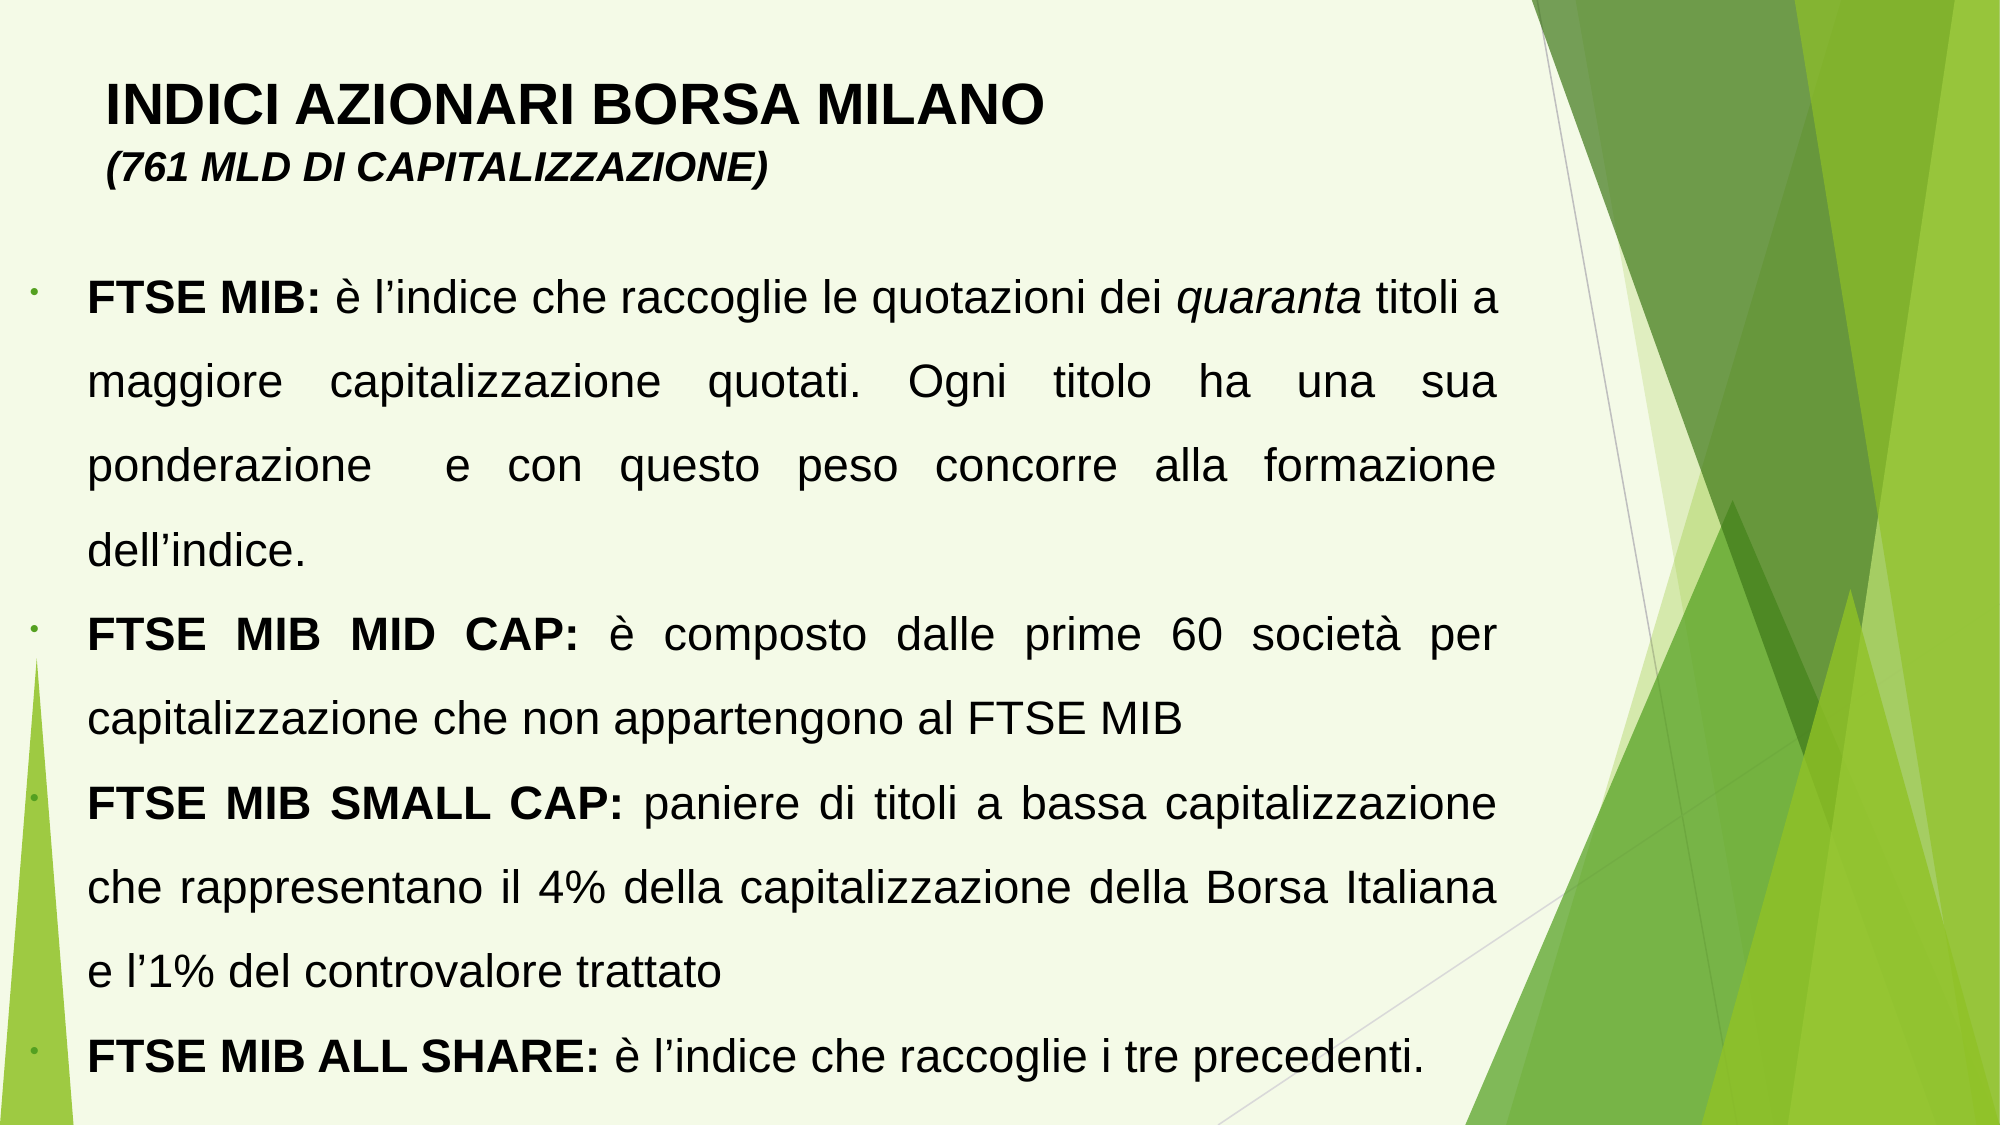

INDICI AZIONARI BORSA MILANO
(761 MLD DI CAPITALIZZAZIONE)
FTSE MIB: è l’indice che raccoglie le quotazioni dei quaranta titoli a maggiore capitalizzazione quotati. Ogni titolo ha una sua ponderazione e con questo peso concorre alla formazione dell’indice.
FTSE MIB MID CAP: è composto dalle prime 60 società per capitalizzazione che non appartengono al FTSE MIB
FTSE MIB SMALL CAP: paniere di titoli a bassa capitalizzazione che rappresentano il 4% della capitalizzazione della Borsa Italiana e l’1% del controvalore trattato
FTSE MIB ALL SHARE: è l’indice che raccoglie i tre precedenti.